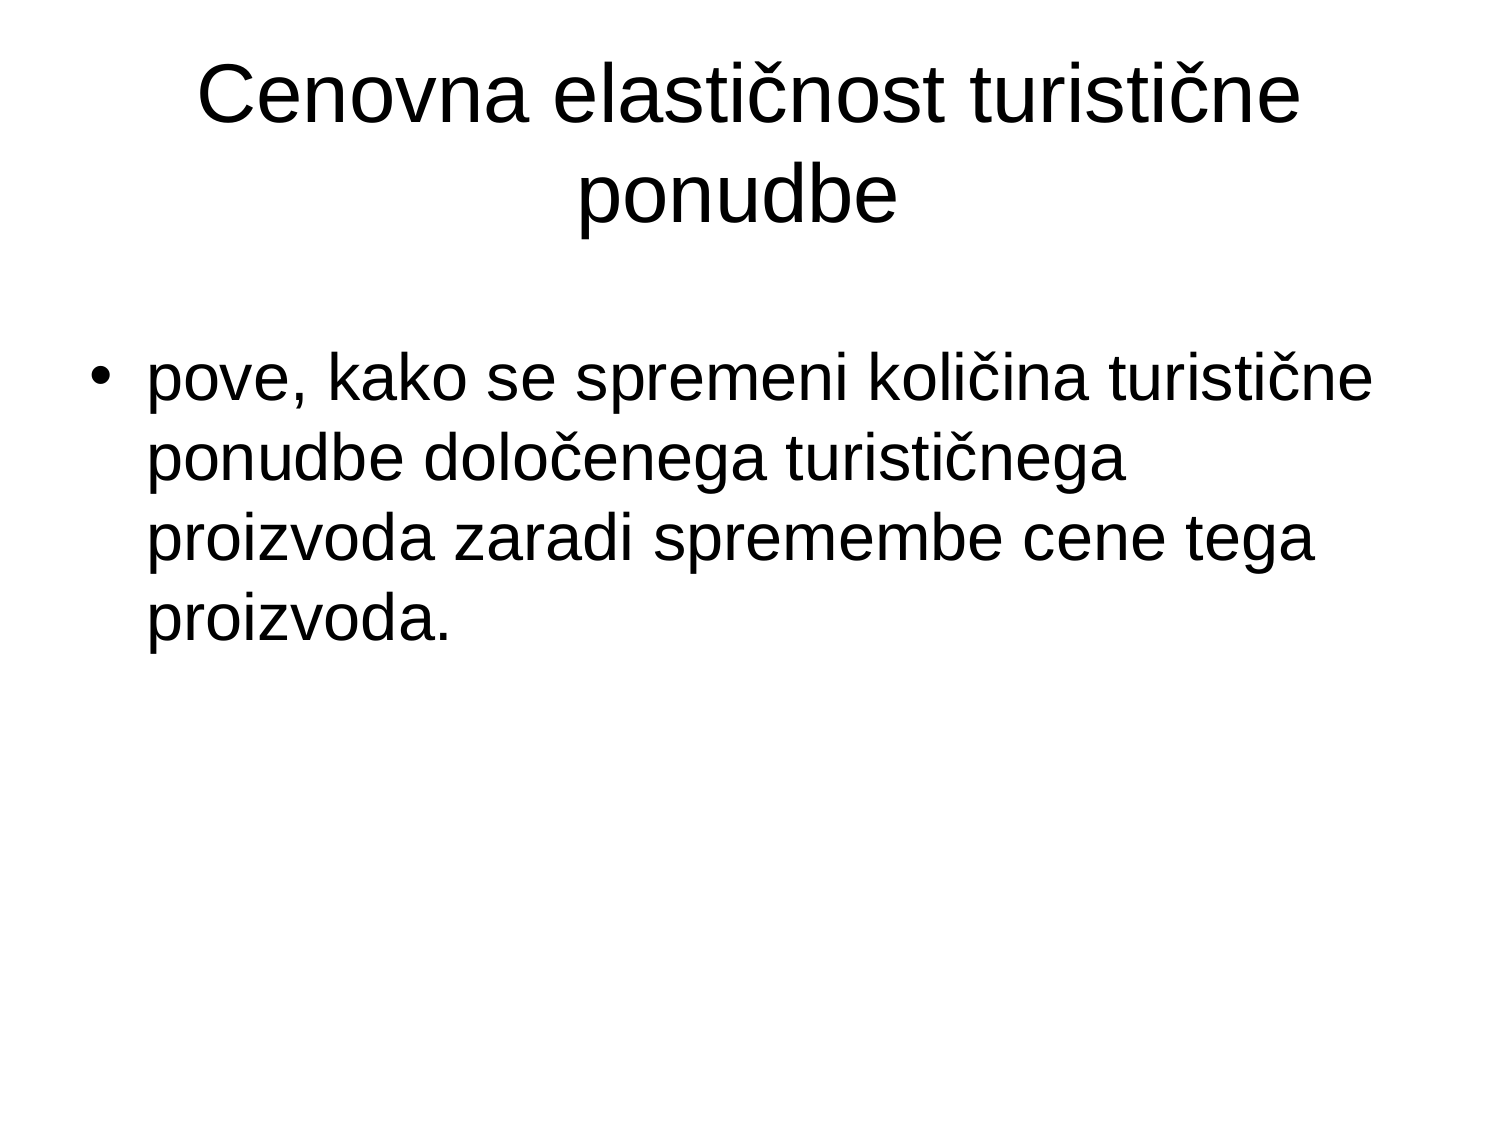

# Cenovna elastičnost turistične ponudbe
pove, kako se spremeni količina turistične ponudbe določenega turističnega proizvoda zaradi spremembe cene tega proizvoda.